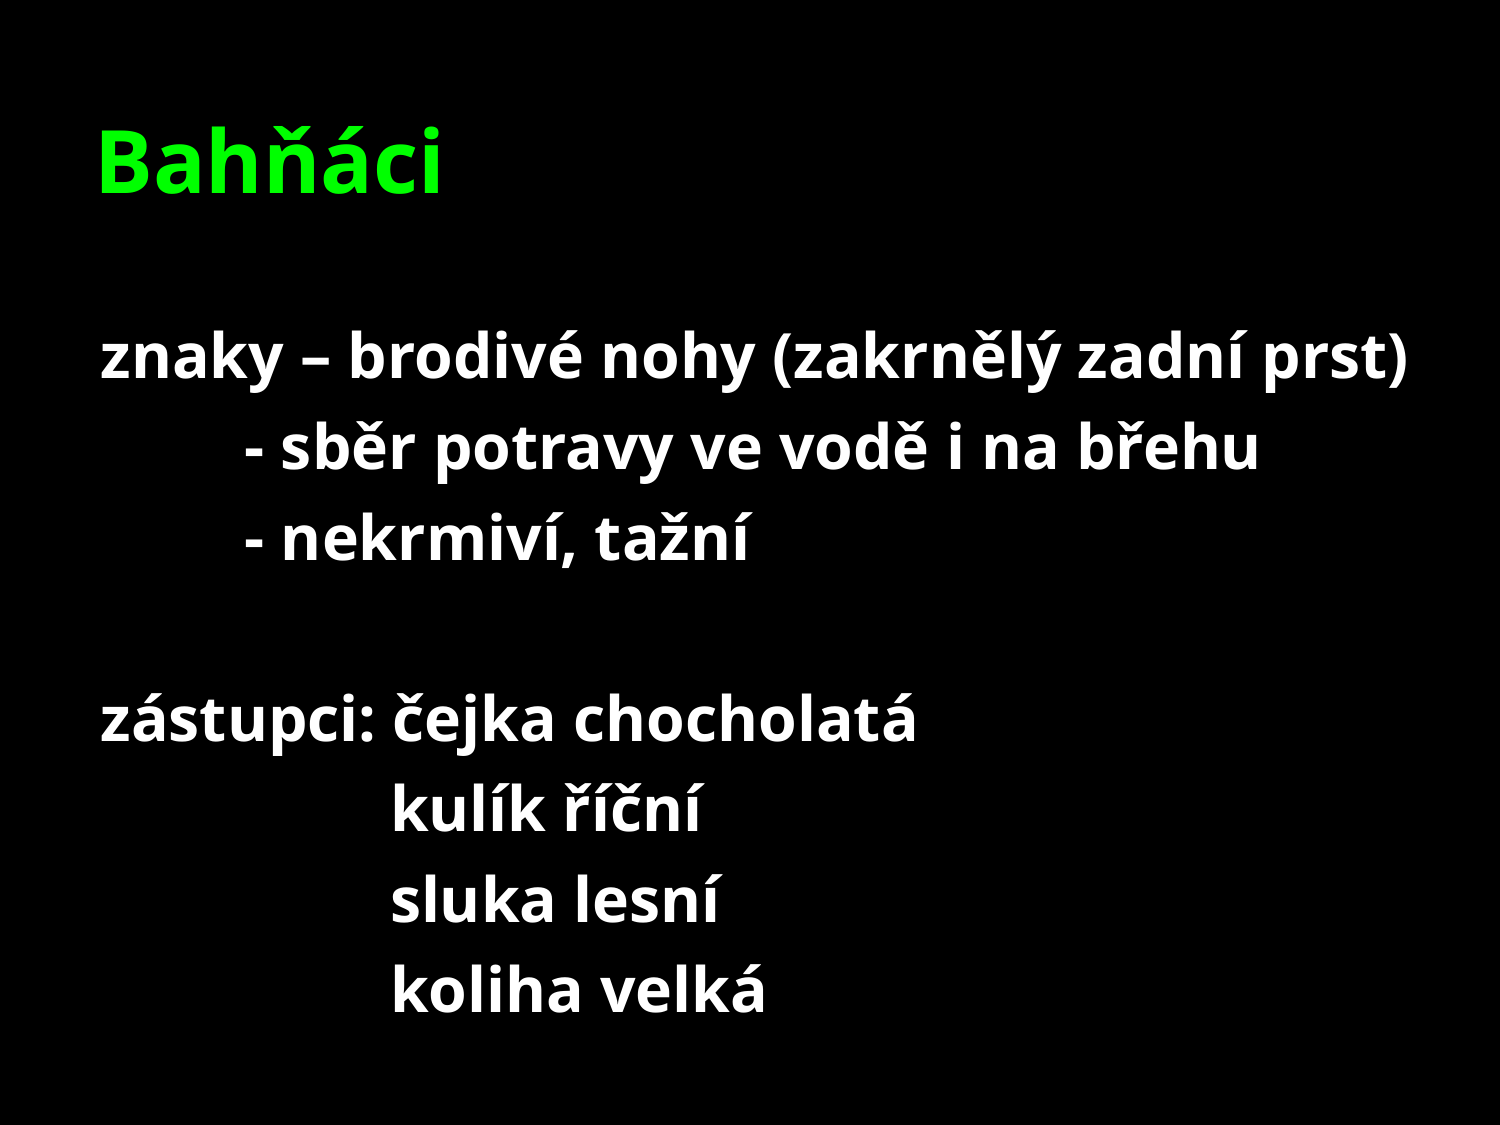

# Bahňáci
znaky – brodivé nohy (zakrnělý zadní prst)
	 - sběr potravy ve vodě i na břehu
	 - nekrmiví, tažní
zástupci: čejka chocholatá
			kulík říční
			sluka lesní
			koliha velká